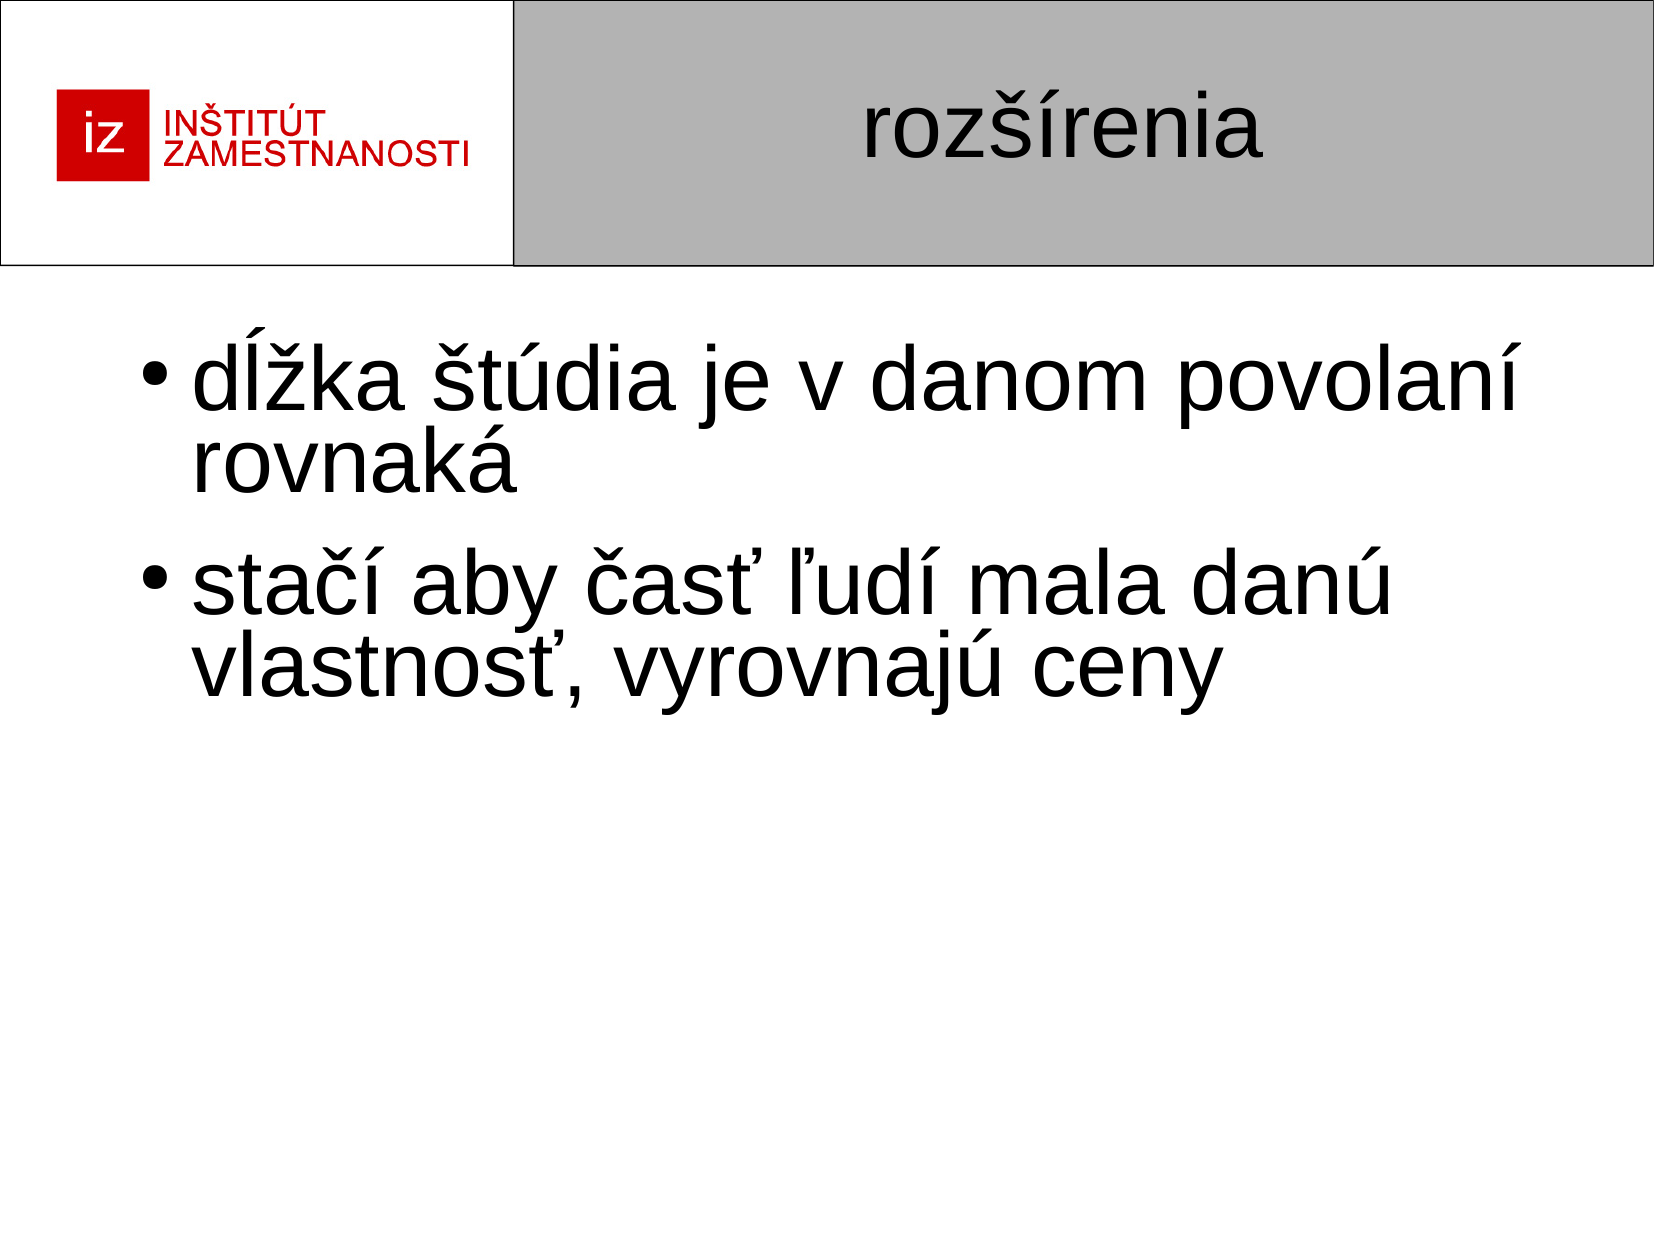

# rozšírenia
dĺžka štúdia je v danom povolaní rovnaká
stačí aby časť ľudí mala danú vlastnosť, vyrovnajú ceny